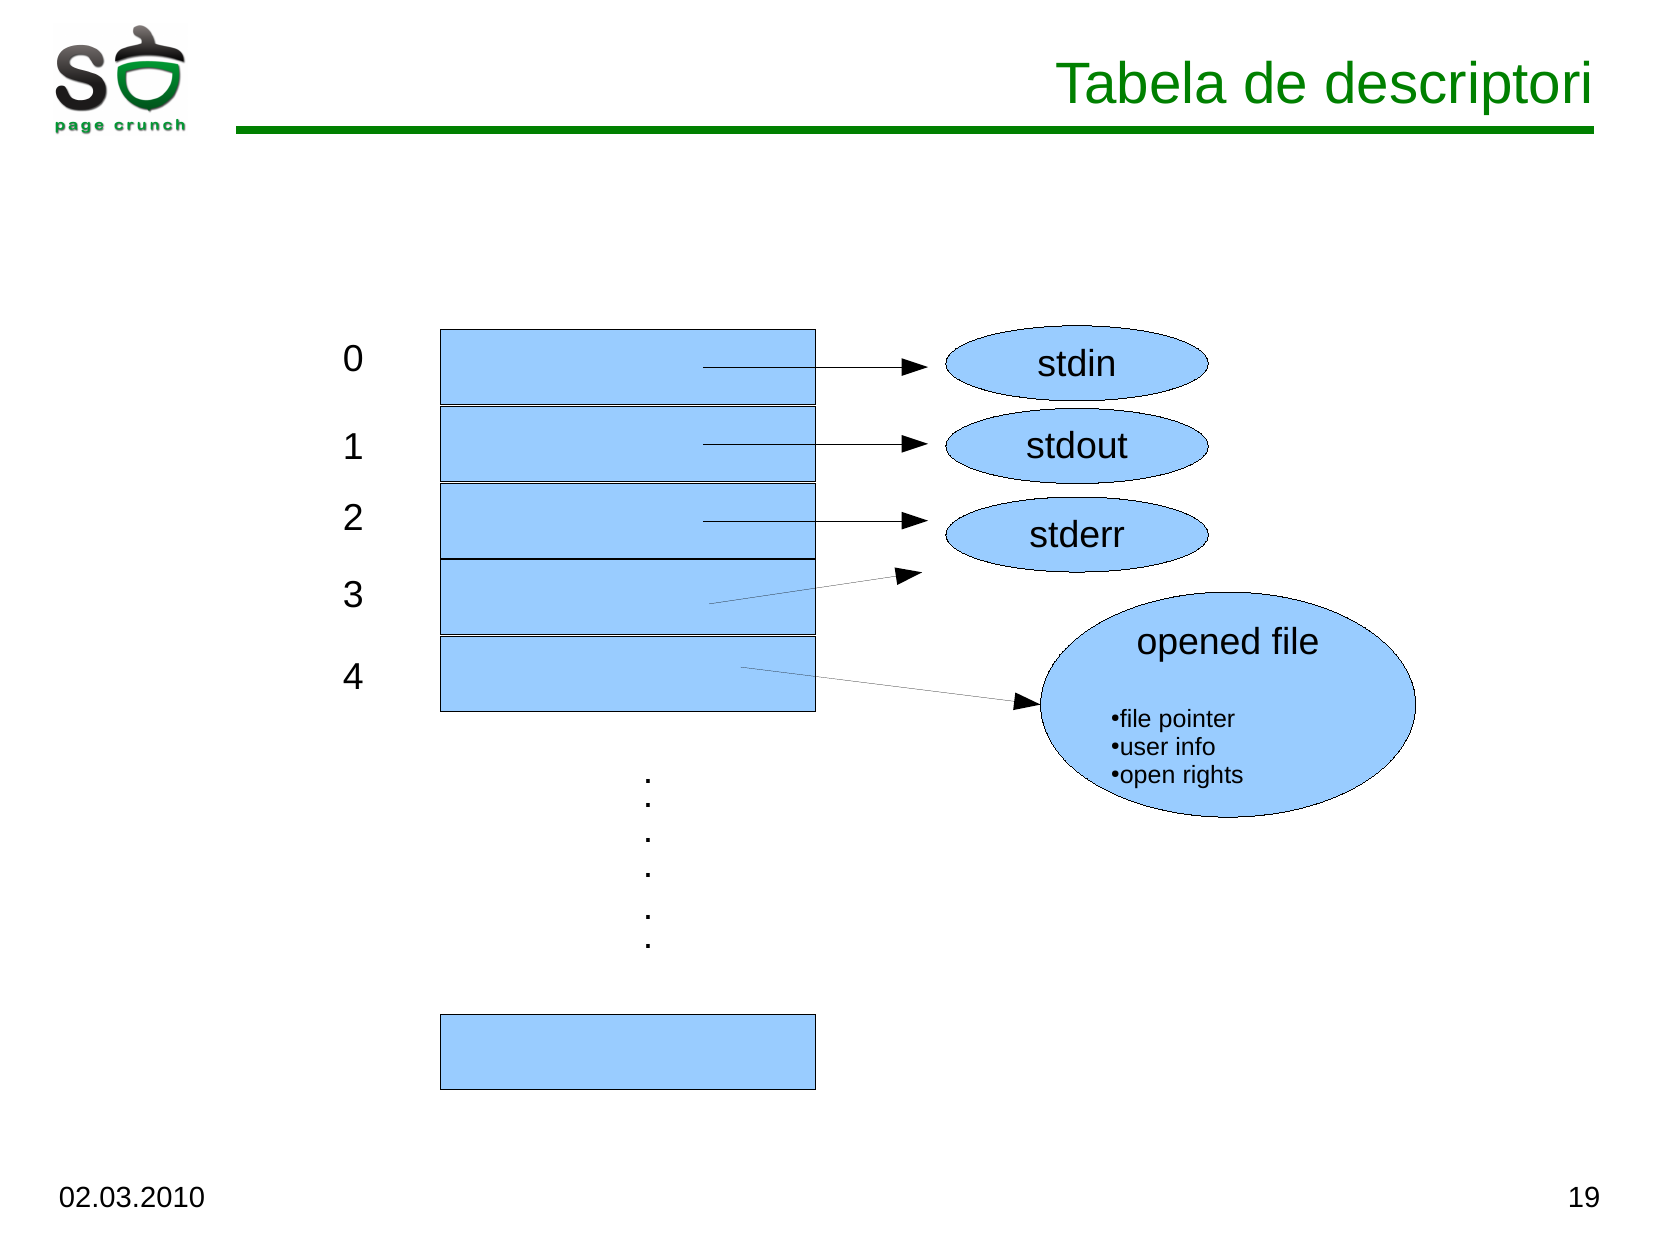

# Tabela de descriptori
stdin
0
stdout
1
2
stderr
3
opened file
file pointer
user info
open rights
4
.
.
.
.
.
.
02.03.2010
19